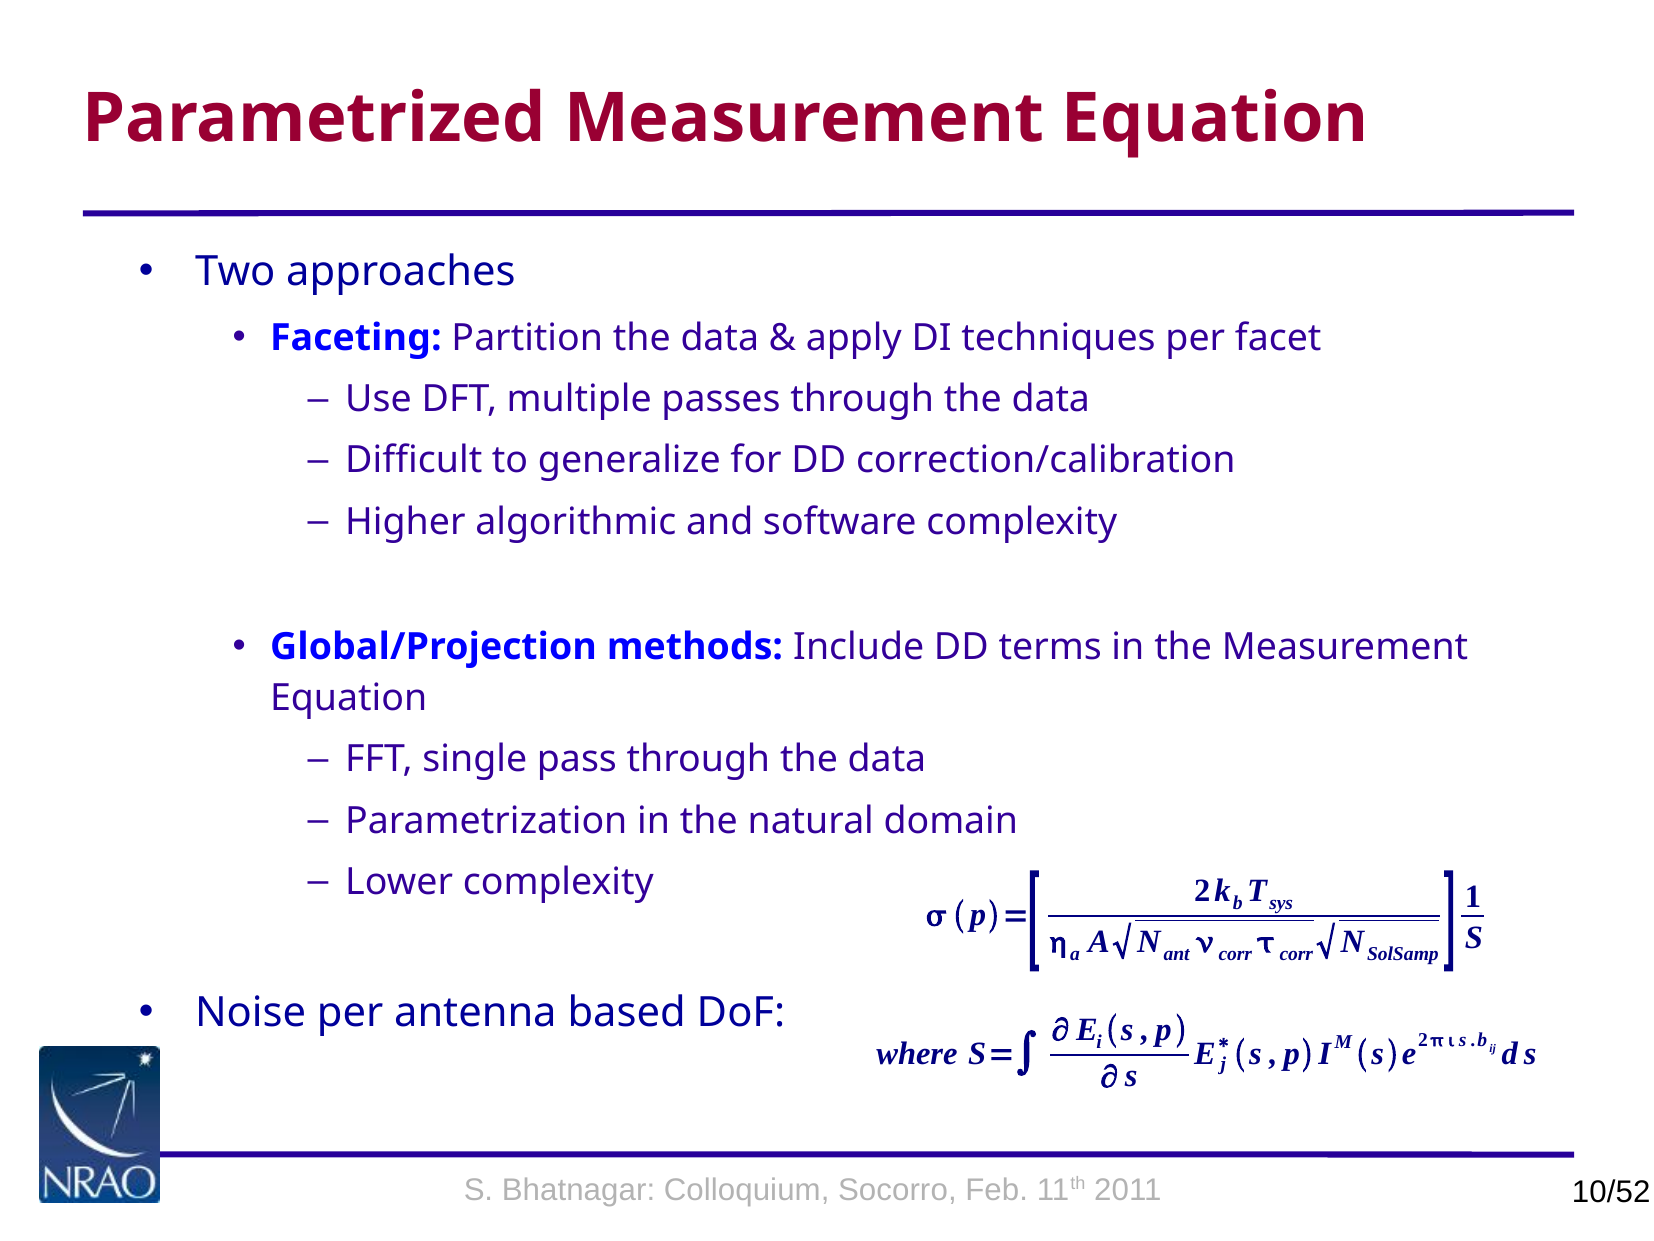

# Parametrized Measurement Equation
Two approaches
Faceting: Partition the data & apply DI techniques per facet
Use DFT, multiple passes through the data
Difficult to generalize for DD correction/calibration
Higher algorithmic and software complexity
Global/Projection methods: Include DD terms in the Measurement Equation
FFT, single pass through the data
Parametrization in the natural domain
Lower complexity
Noise per antenna based DoF: